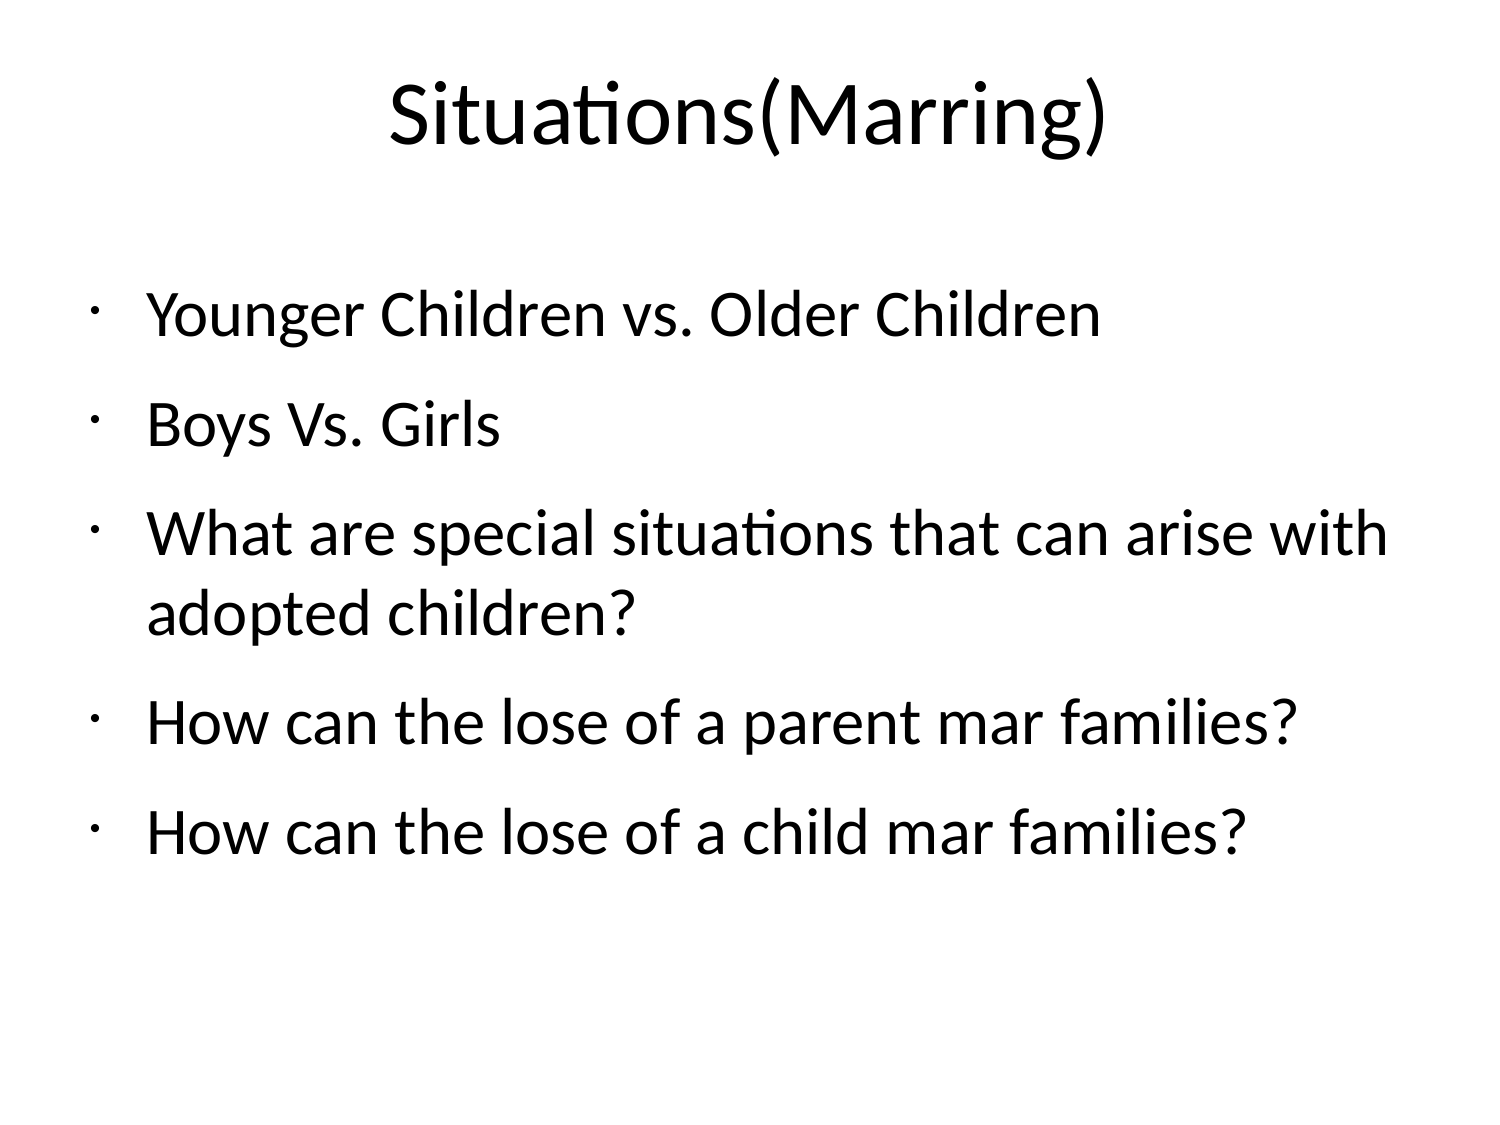

# Situations(Marring)
Younger Children vs. Older Children
Boys Vs. Girls
What are special situations that can arise with adopted children?
How can the lose of a parent mar families?
How can the lose of a child mar families?